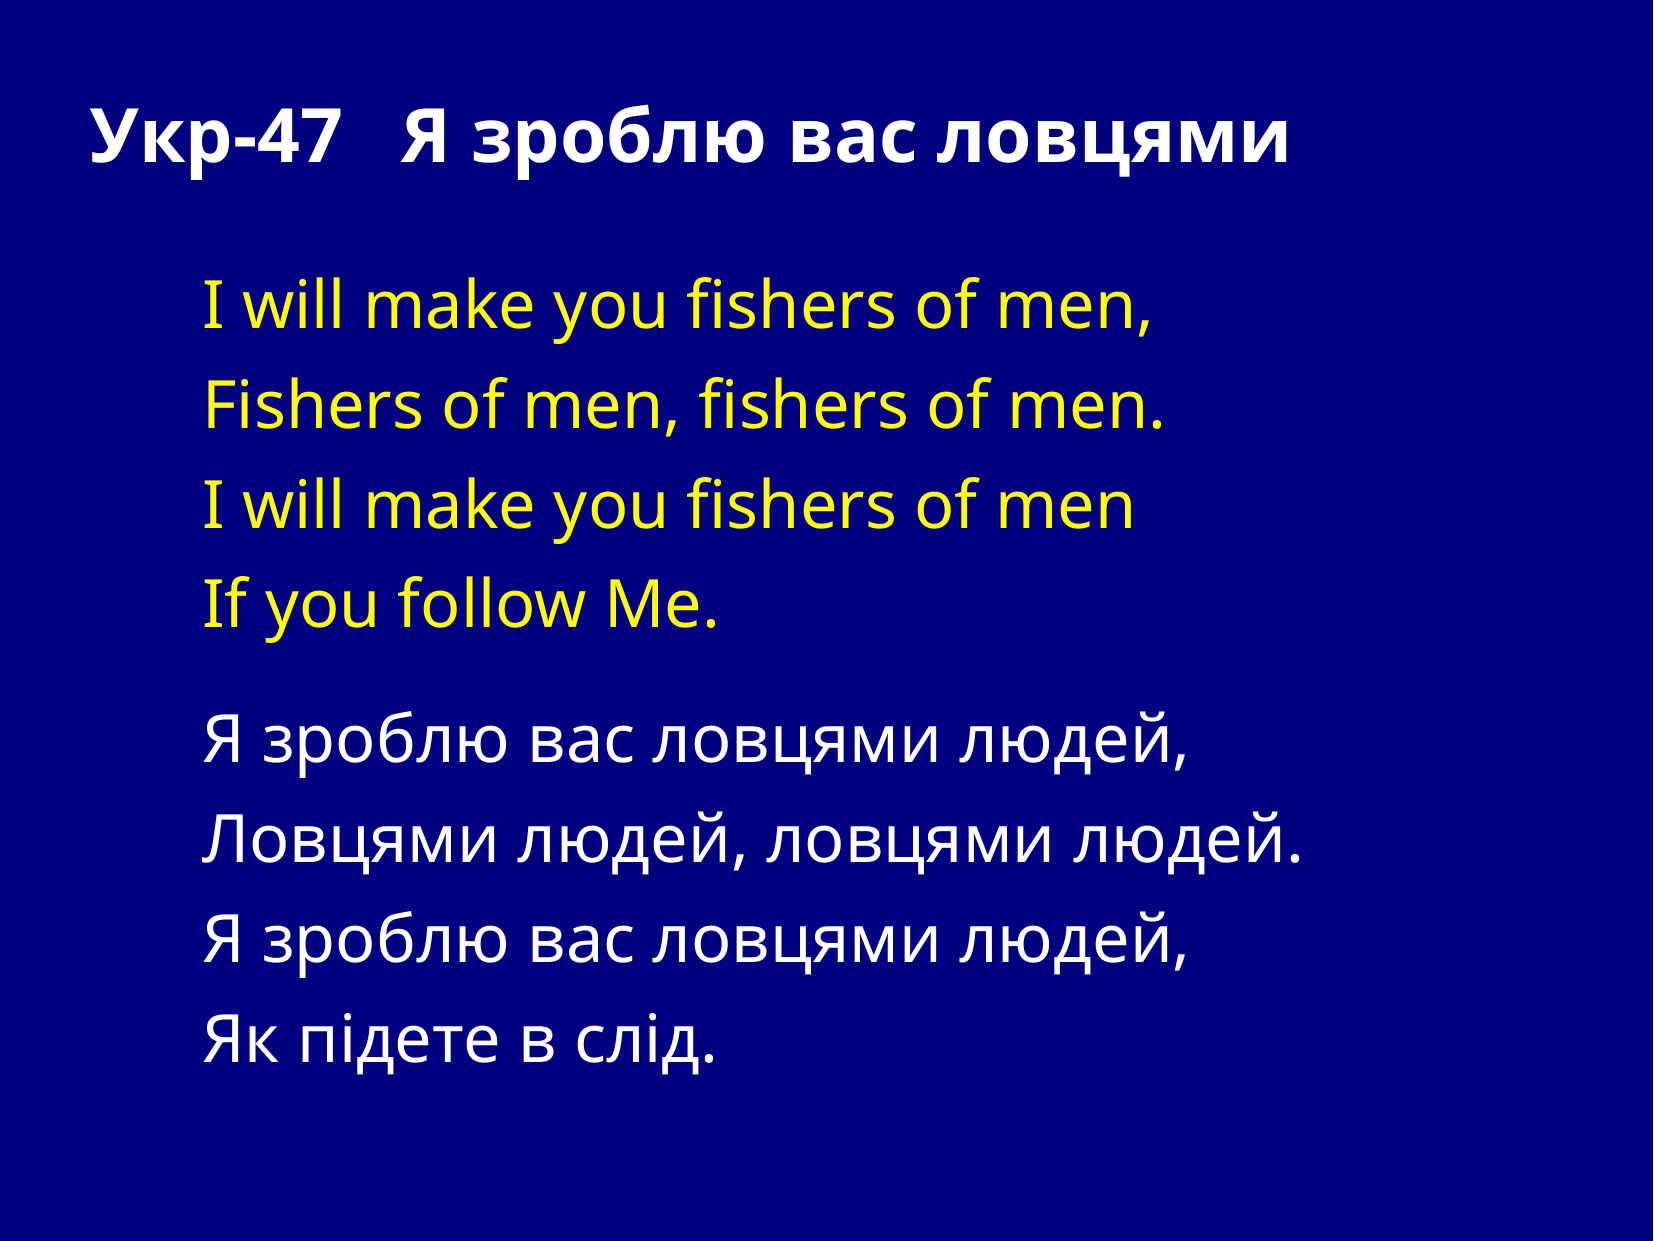

Укр-47 Я зроблю вас ловцями
	I will make you fishers of men,
	Fishers of men, fishers of men.
	I will make you fishers of men
	If you follow Me.
	Я зроблю вас ловцями людей,
	Ловцями людей, ловцями людей.
	Я зроблю вас ловцями людей,
	Як підете в слід.